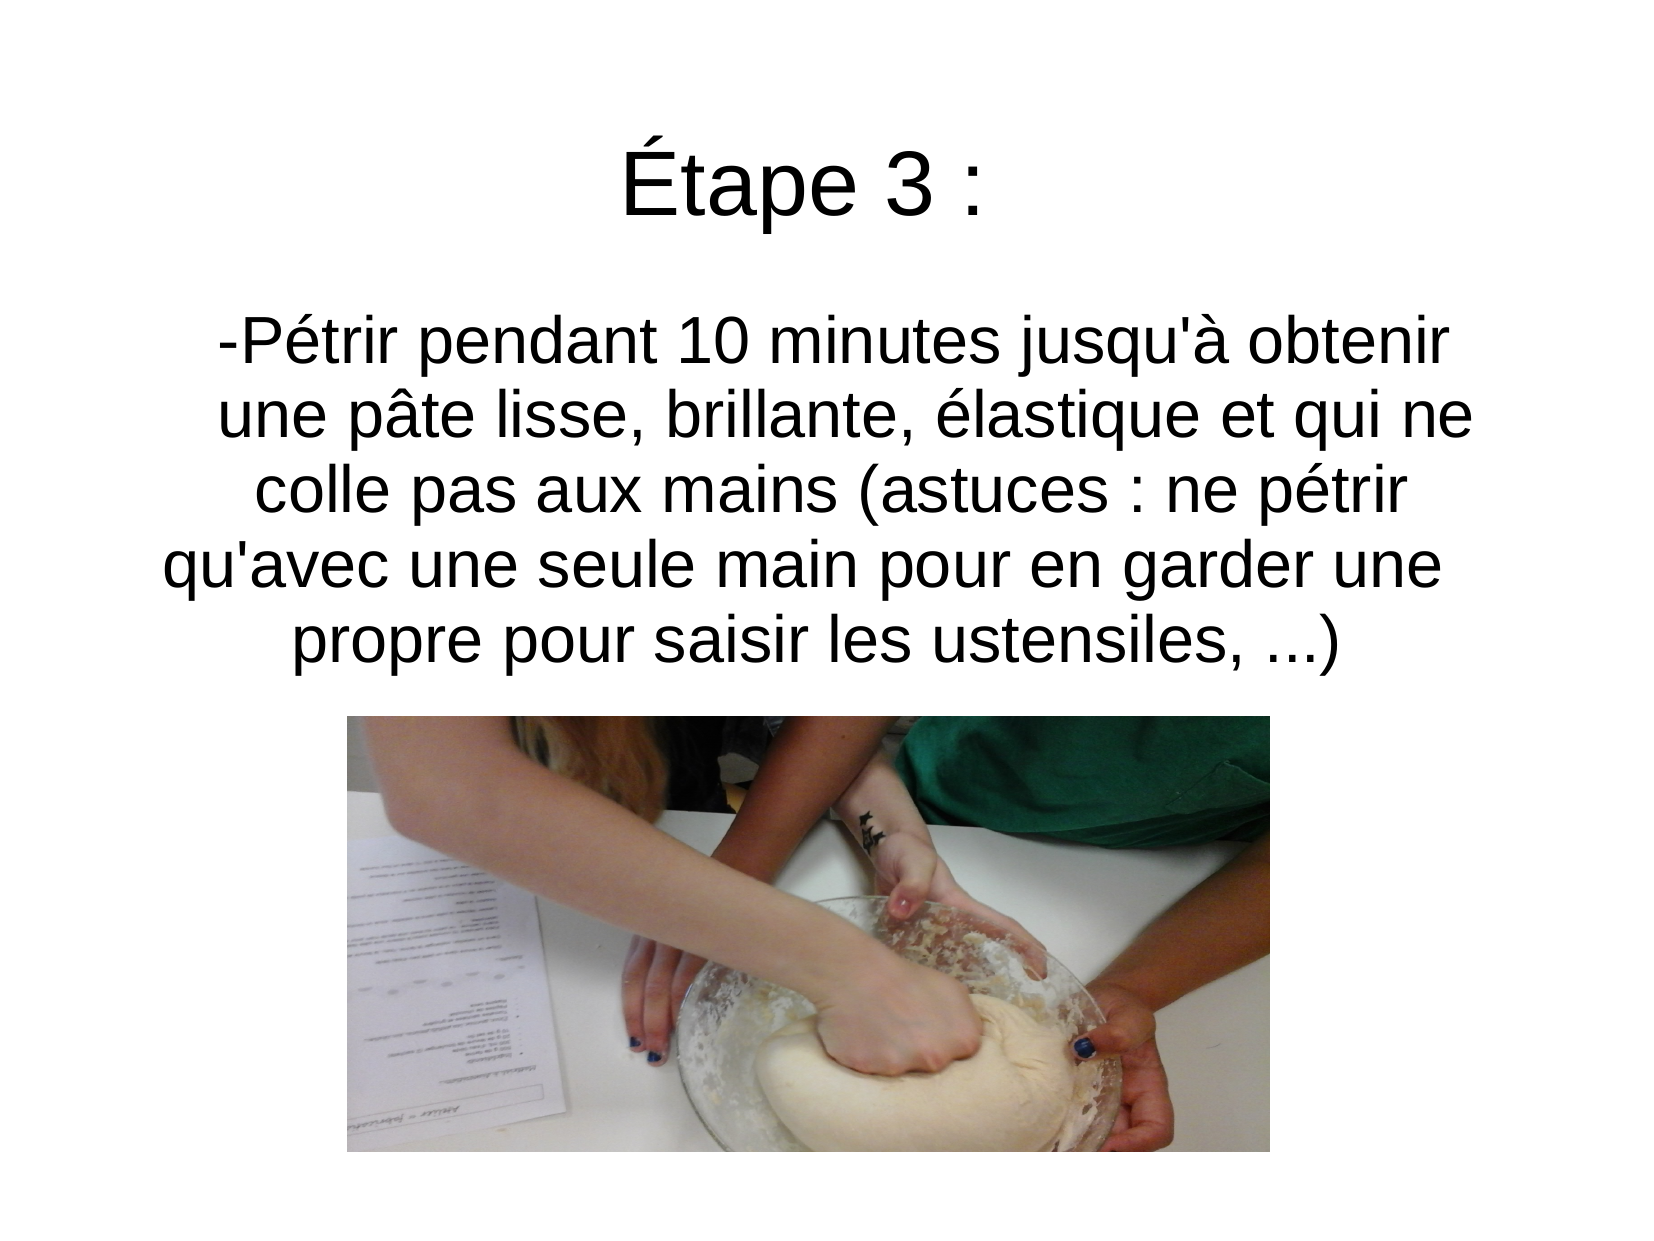

# Étape 3 :
 -Pétrir pendant 10 minutes jusqu'à obtenir une pâte lisse, brillante, élastique et qui ne colle pas aux mains (astuces : ne pétrir qu'avec une seule main pour en garder une propre pour saisir les ustensiles, ...)